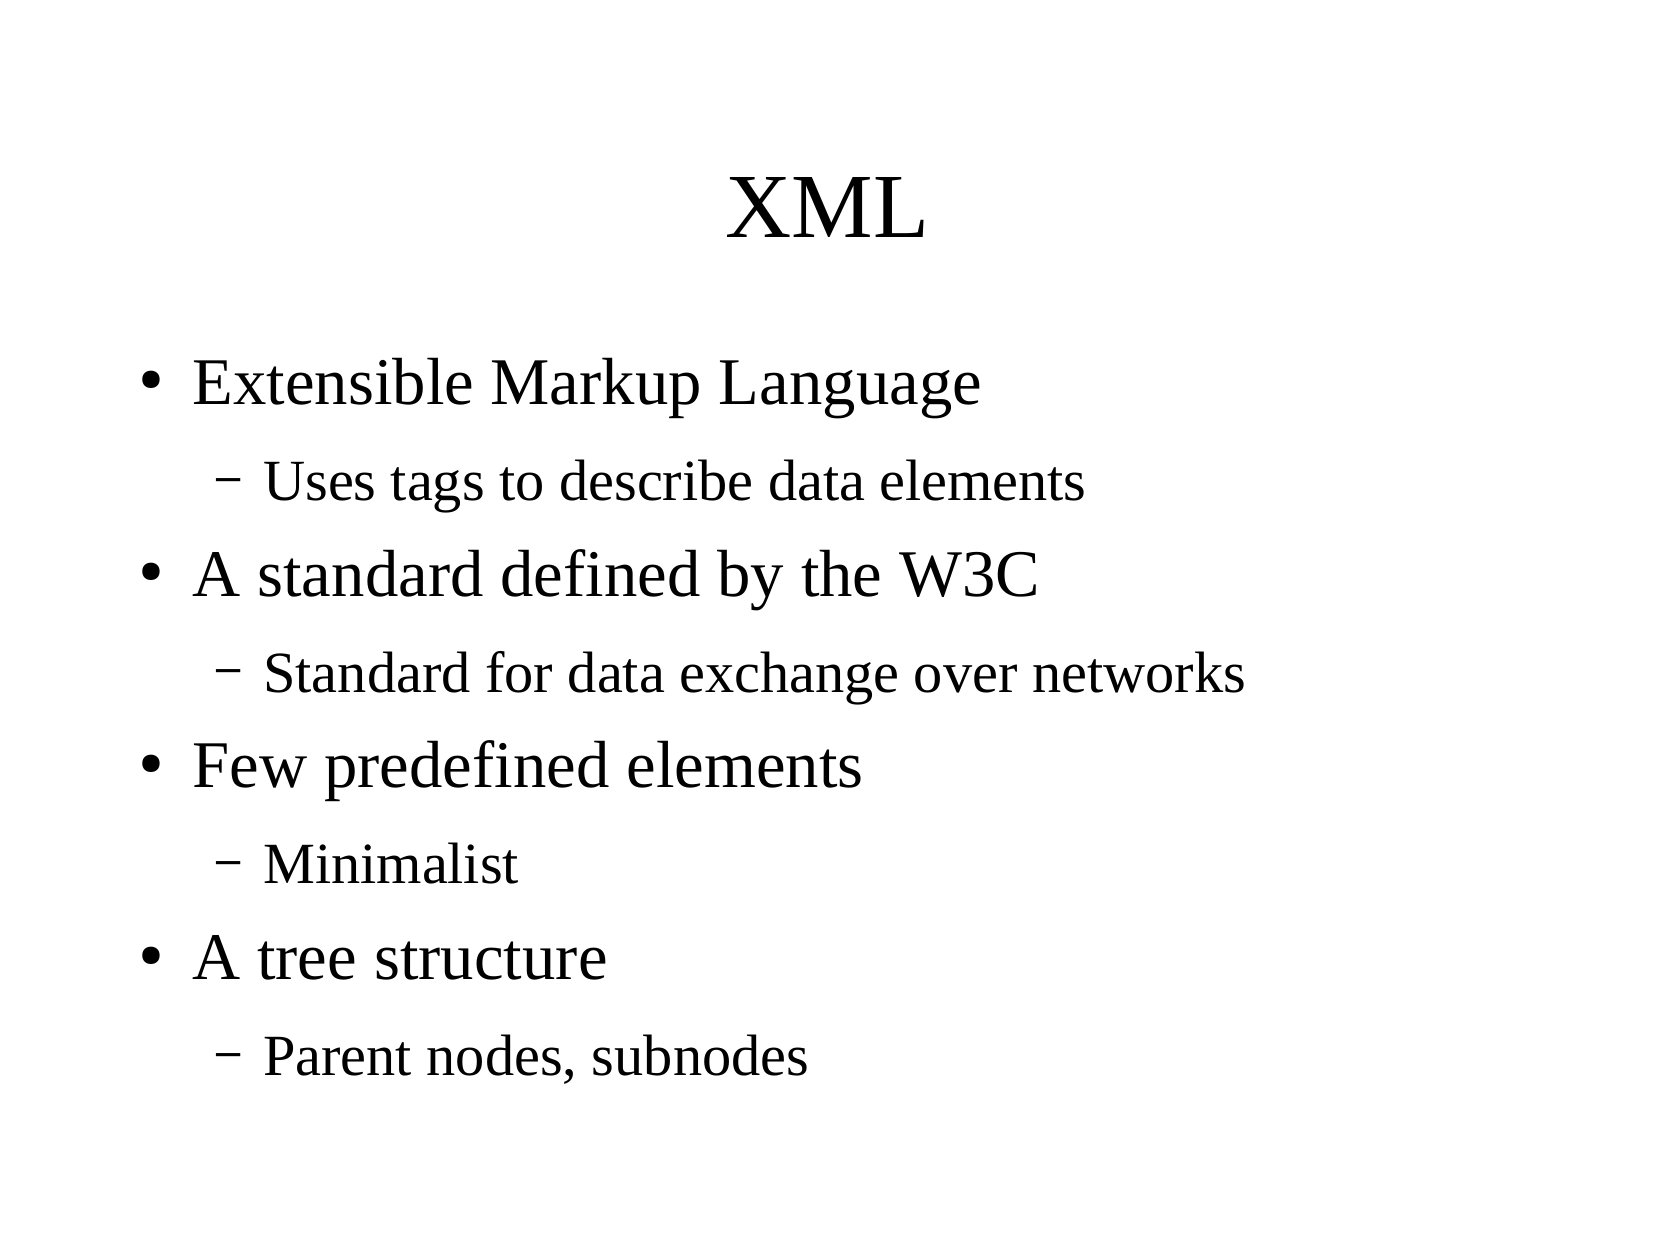

# XML
Extensible Markup Language
Uses tags to describe data elements
A standard defined by the W3C
Standard for data exchange over networks
Few predefined elements
Minimalist
A tree structure
Parent nodes, subnodes